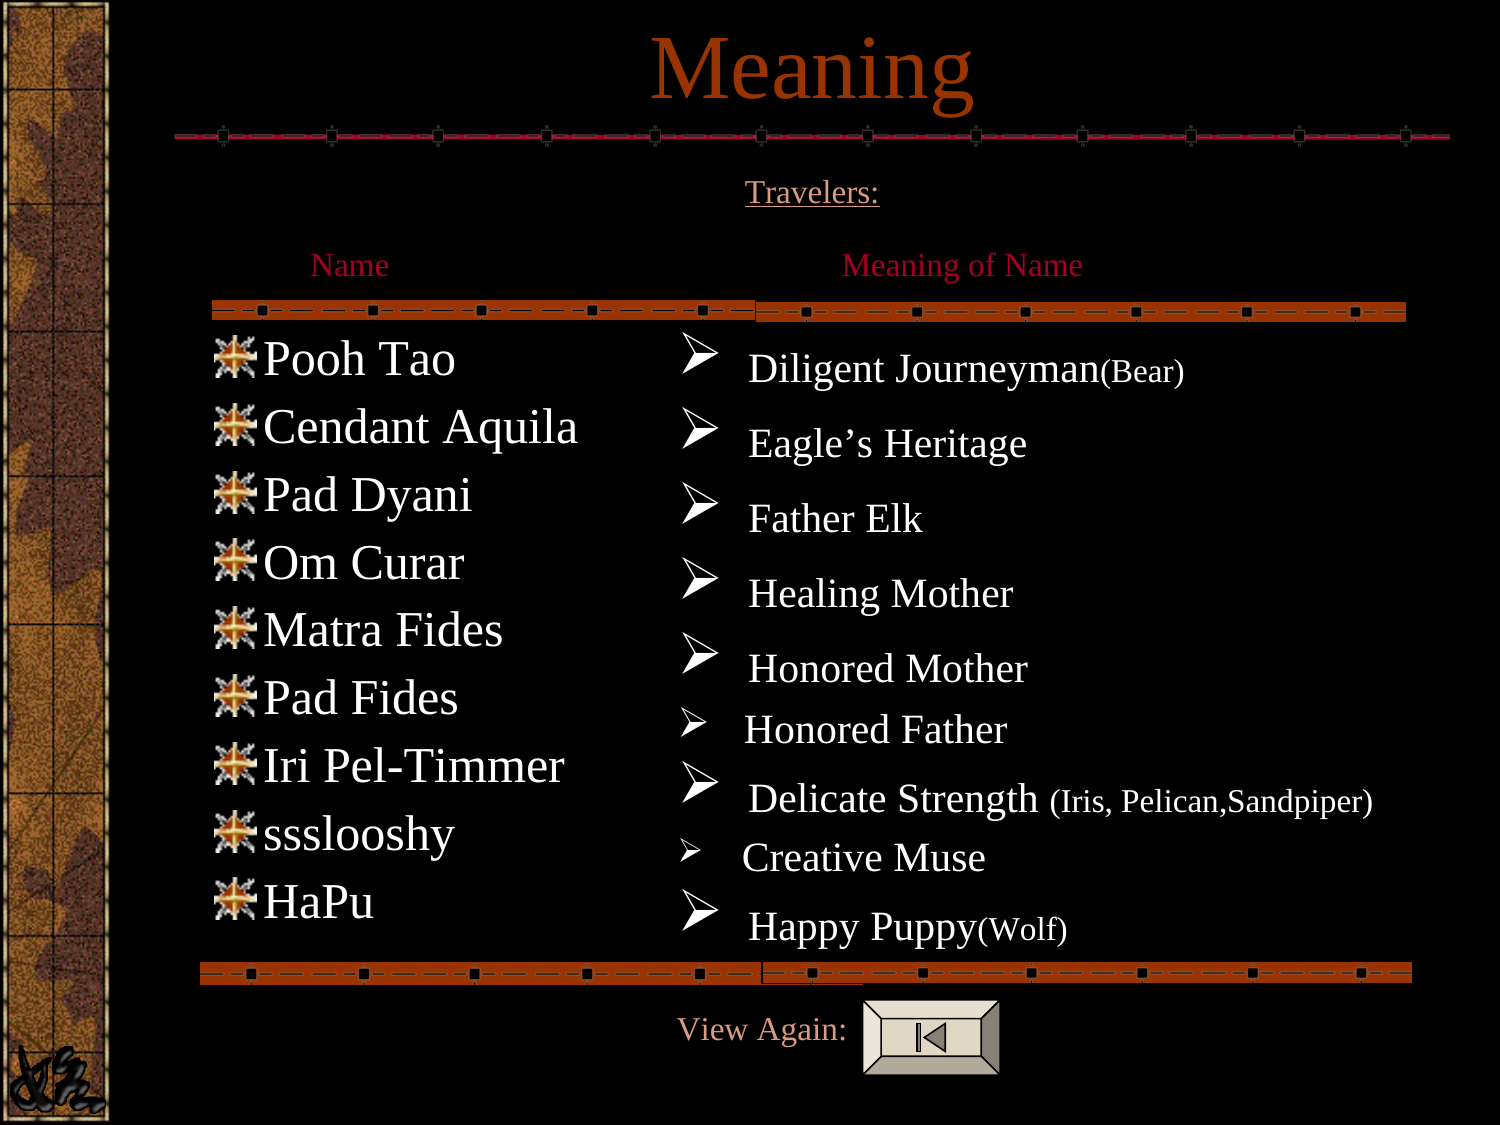

# Meaning
Travelers:
Name
Meaning of Name
Pooh Tao
Cendant Aquila
Pad Dyani
Om Curar
Matra Fides
Pad Fides
Iri Pel-Timmer
ssslooshy
HaPu
 Diligent Journeyman(Bear)
 Eagle’s Heritage
 Father Elk
 Healing Mother
 Honored Mother
 Honored Father
 Delicate Strength (Iris, Pelican,Sandpiper)
 Creative Muse
 Happy Puppy(Wolf)
View Again: